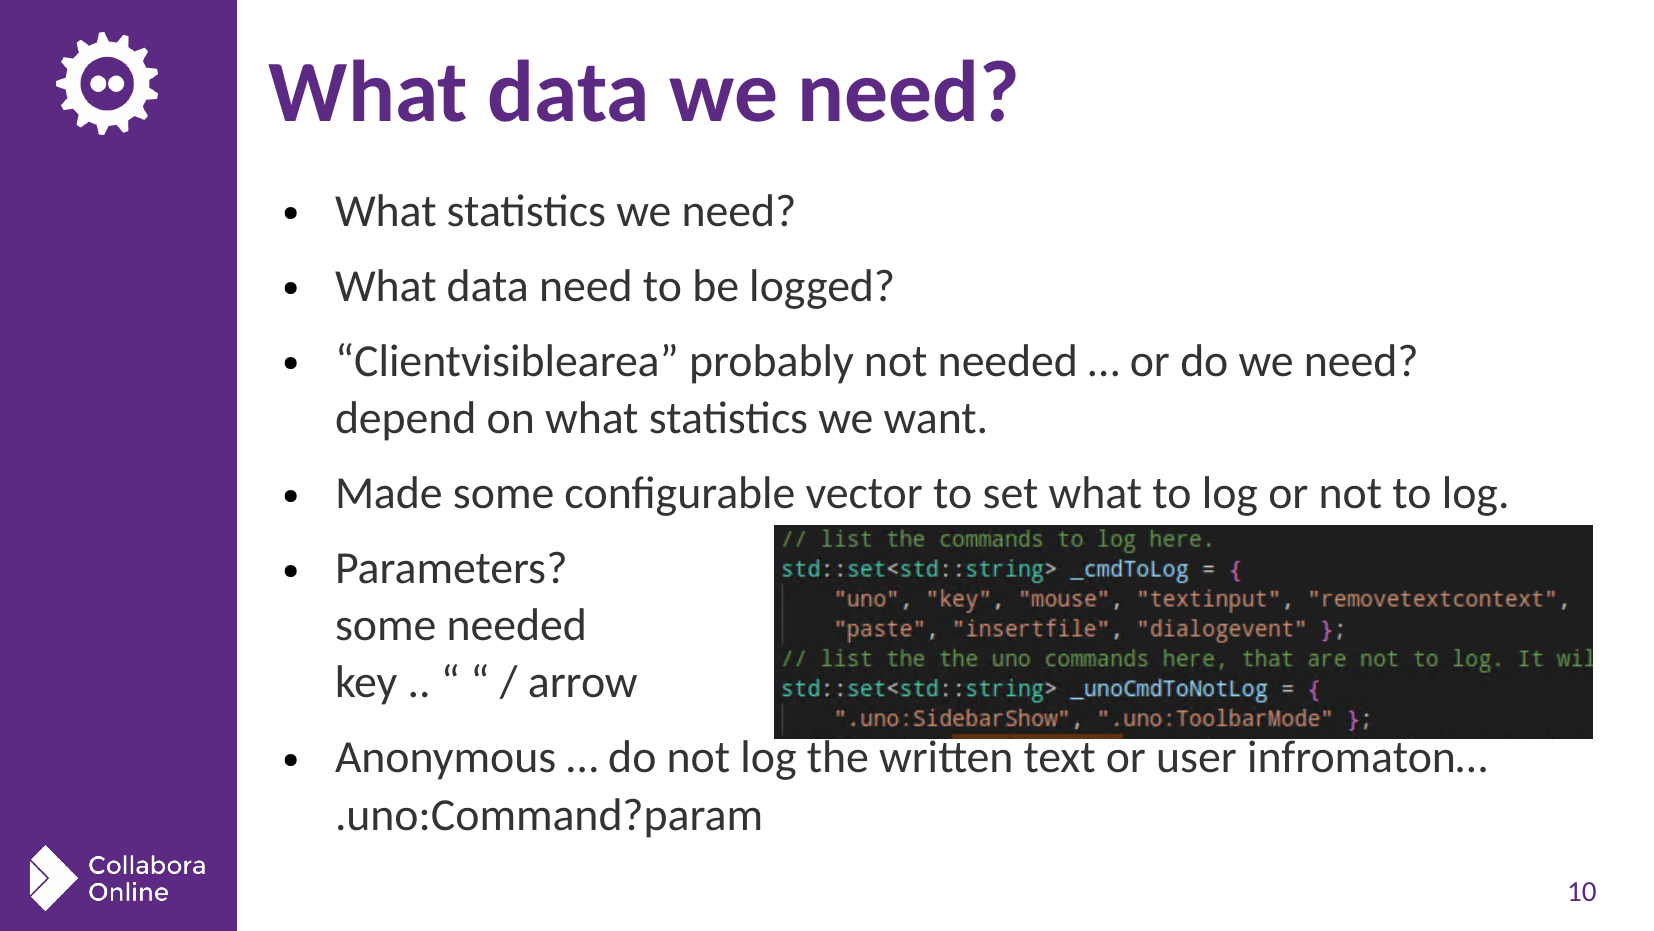

# What data we need?
What statistics we need?
What data need to be logged?
“Clientvisiblearea” probably not needed … or do we need?
depend on what statistics we want.
Made some configurable vector to set what to log or not to log.
Parameters?
some needed
key .. “ “ / arrow
Anonymous … do not log the written text or user infromaton…
.uno:Command?param
10